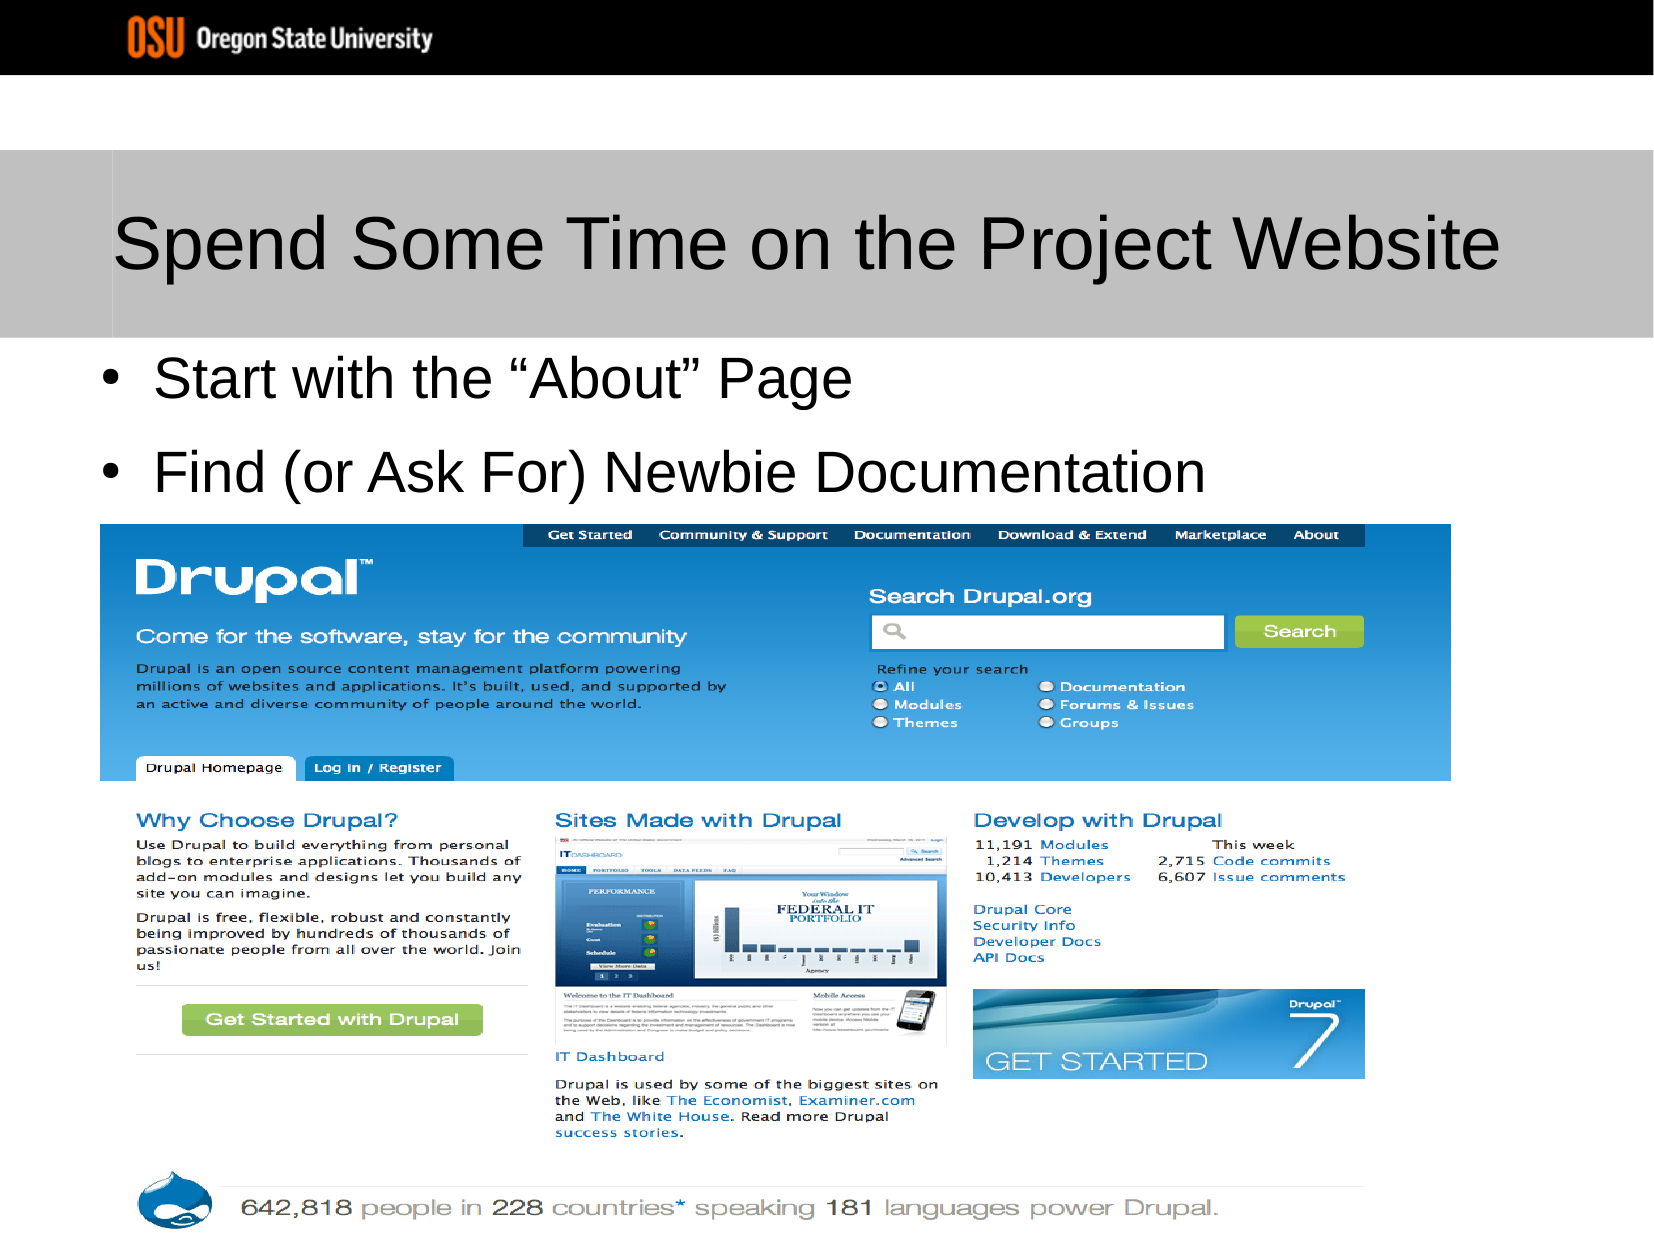

# Spend Some Time on the Project Website
Start with the “About” Page
Find (or Ask For) Newbie Documentation